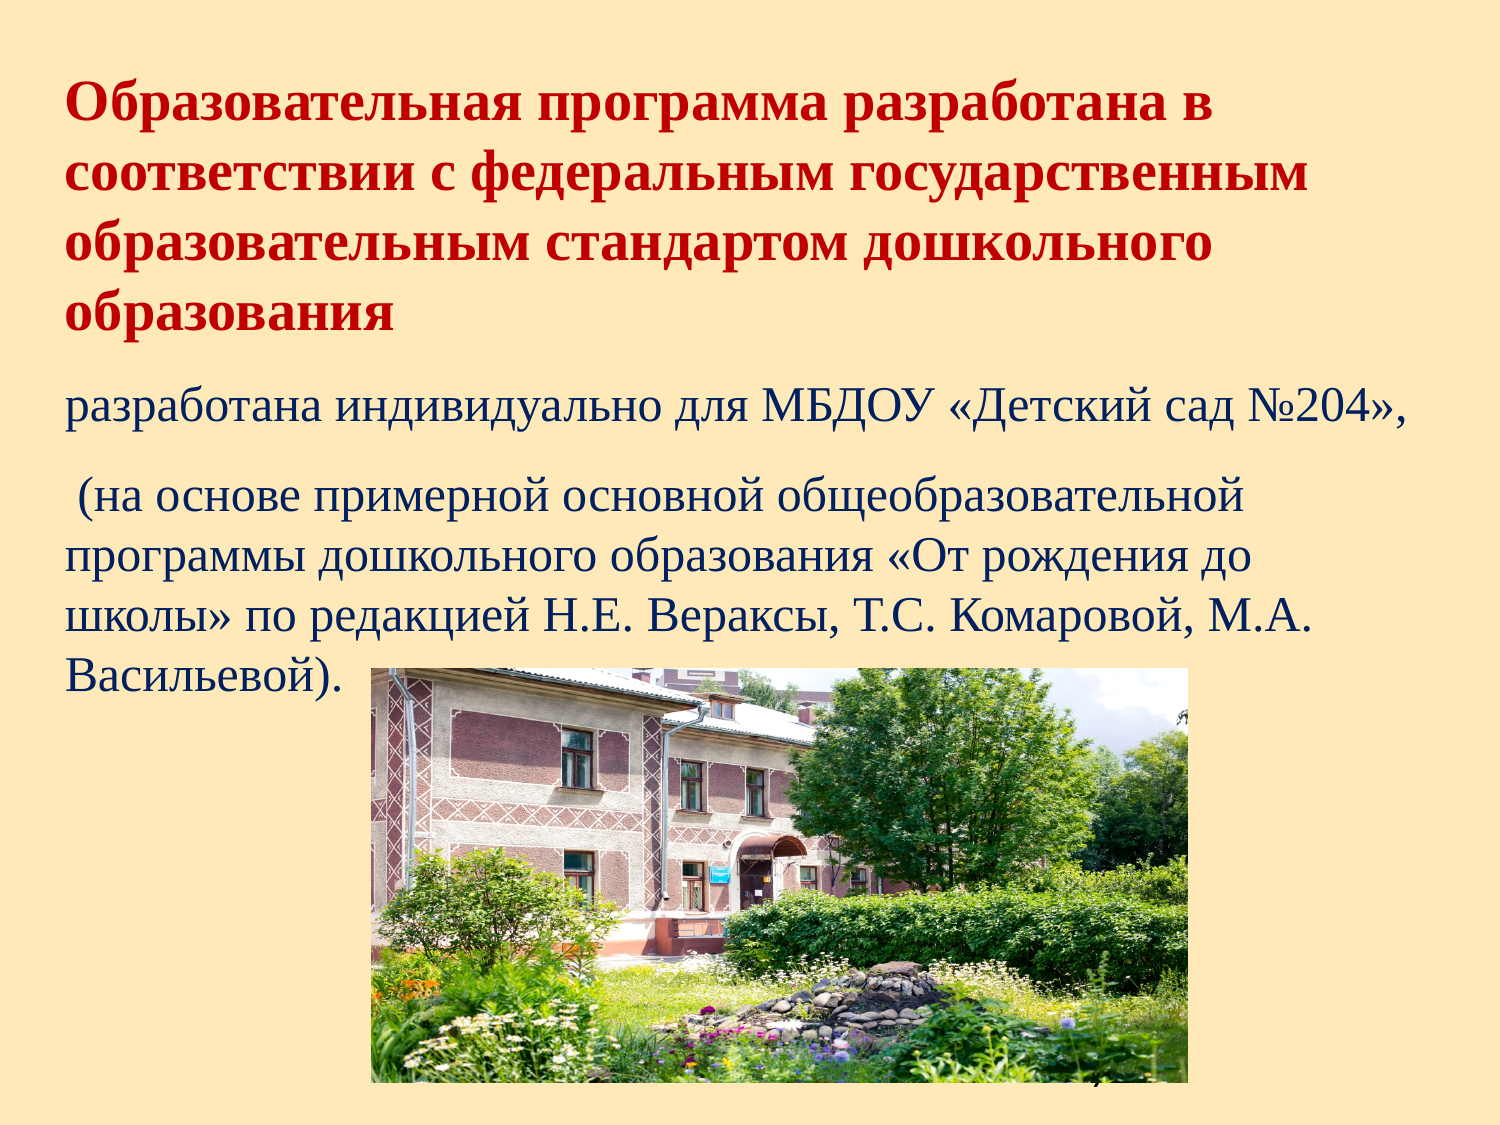

# Образовательная программа разработана в соответствии с федеральным государственным образовательным стандартом дошкольного образования
разработана индивидуально для МБДОУ «Детский сад №204»,
 (на основе примерной основной общеобразовательной программы дошкольного образования «От рождения до школы» по редакцией Н.Е. Вераксы, Т.С. Комаровой, М.А. Васильевой).